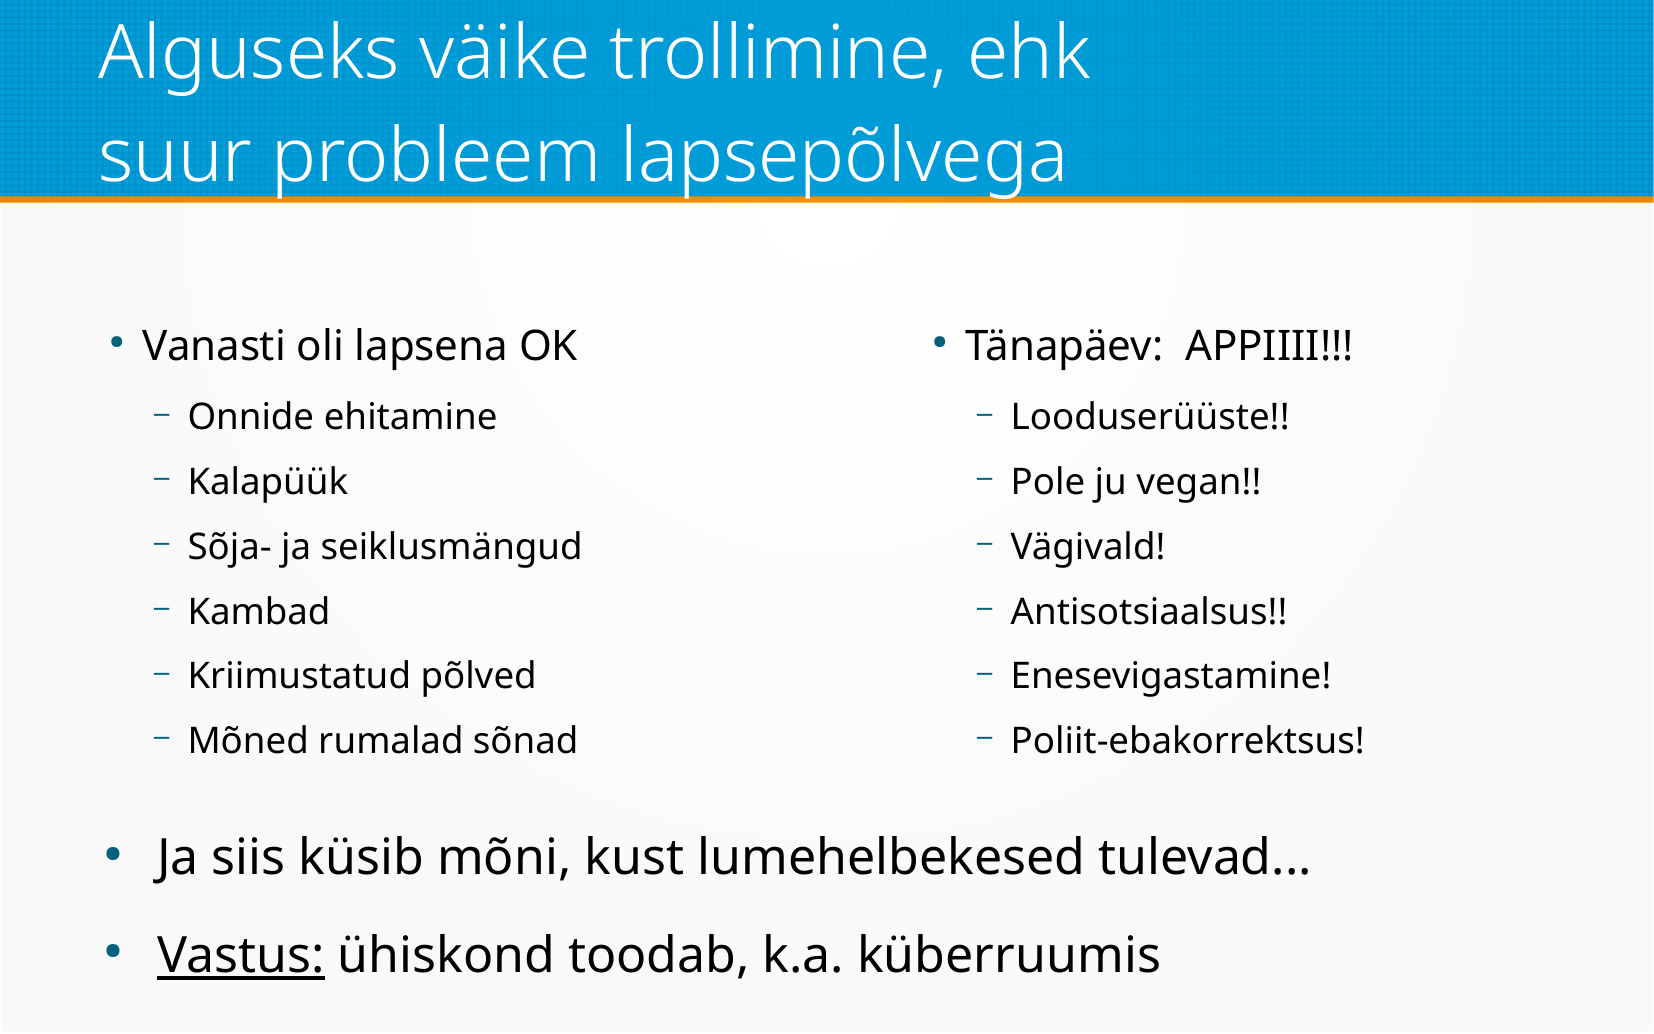

# Alguseks väike trollimine, ehk suur probleem lapsepõlvega
Vanasti oli lapsena OK
Onnide ehitamine
Kalapüük
Sõja- ja seiklusmängud
Kambad
Kriimustatud põlved
Mõned rumalad sõnad
Tänapäev: APPIIII!!!
Looduserüüste!!
Pole ju vegan!!
Vägivald!
Antisotsiaalsus!!
Enesevigastamine!
Poliit-ebakorrektsus!
Ja siis küsib mõni, kust lumehelbekesed tulevad...
Vastus: ühiskond toodab, k.a. küberruumis